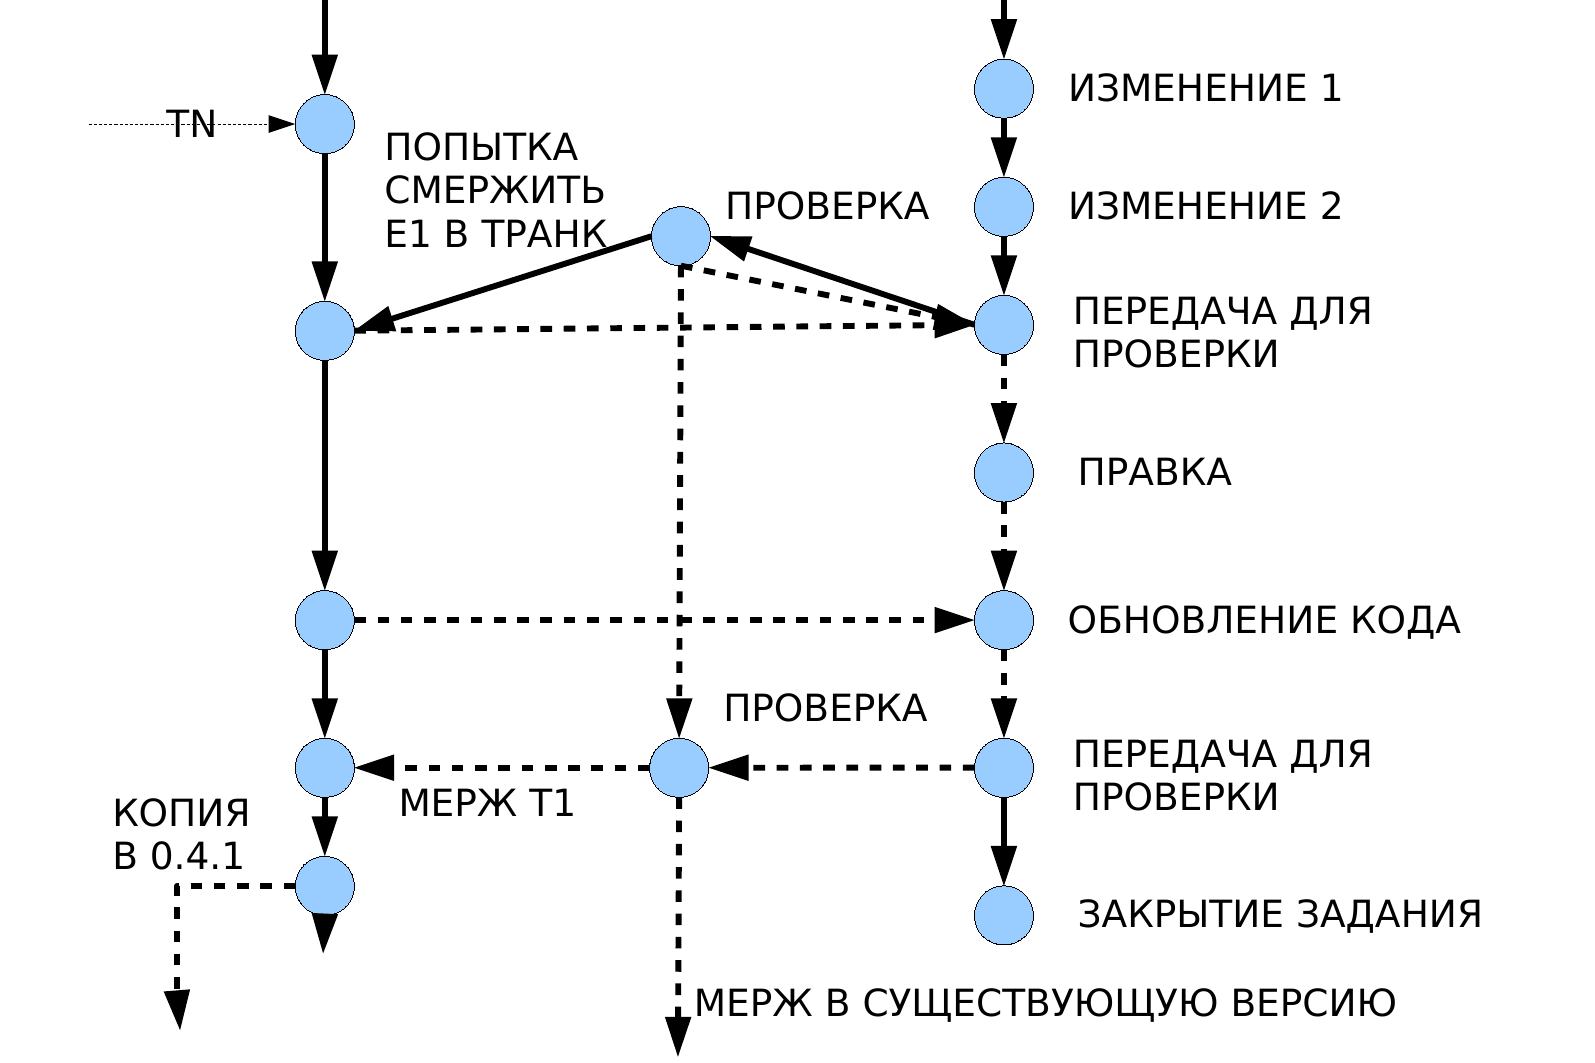

ИЗМЕНЕНИЕ 1
ПОПЫТКА
СМЕРЖИТЬ
Е1 В ТРАНК
TN
ПРОВЕРКА
ИЗМЕНЕНИЕ 2
ПЕРЕДАЧА ДЛЯ
ПРОВЕРКИ
ПРАВКА
ОБНОВЛЕНИЕ КОДА
ПРОВЕРКА
ПЕРЕДАЧА ДЛЯ
ПРОВЕРКИ
МЕРЖ Т1
КОПИЯ
В 0.4.1
ЗАКРЫТИЕ ЗАДАНИЯ
МЕРЖ В СУЩЕСТВУЮЩУЮ ВЕРСИЮ